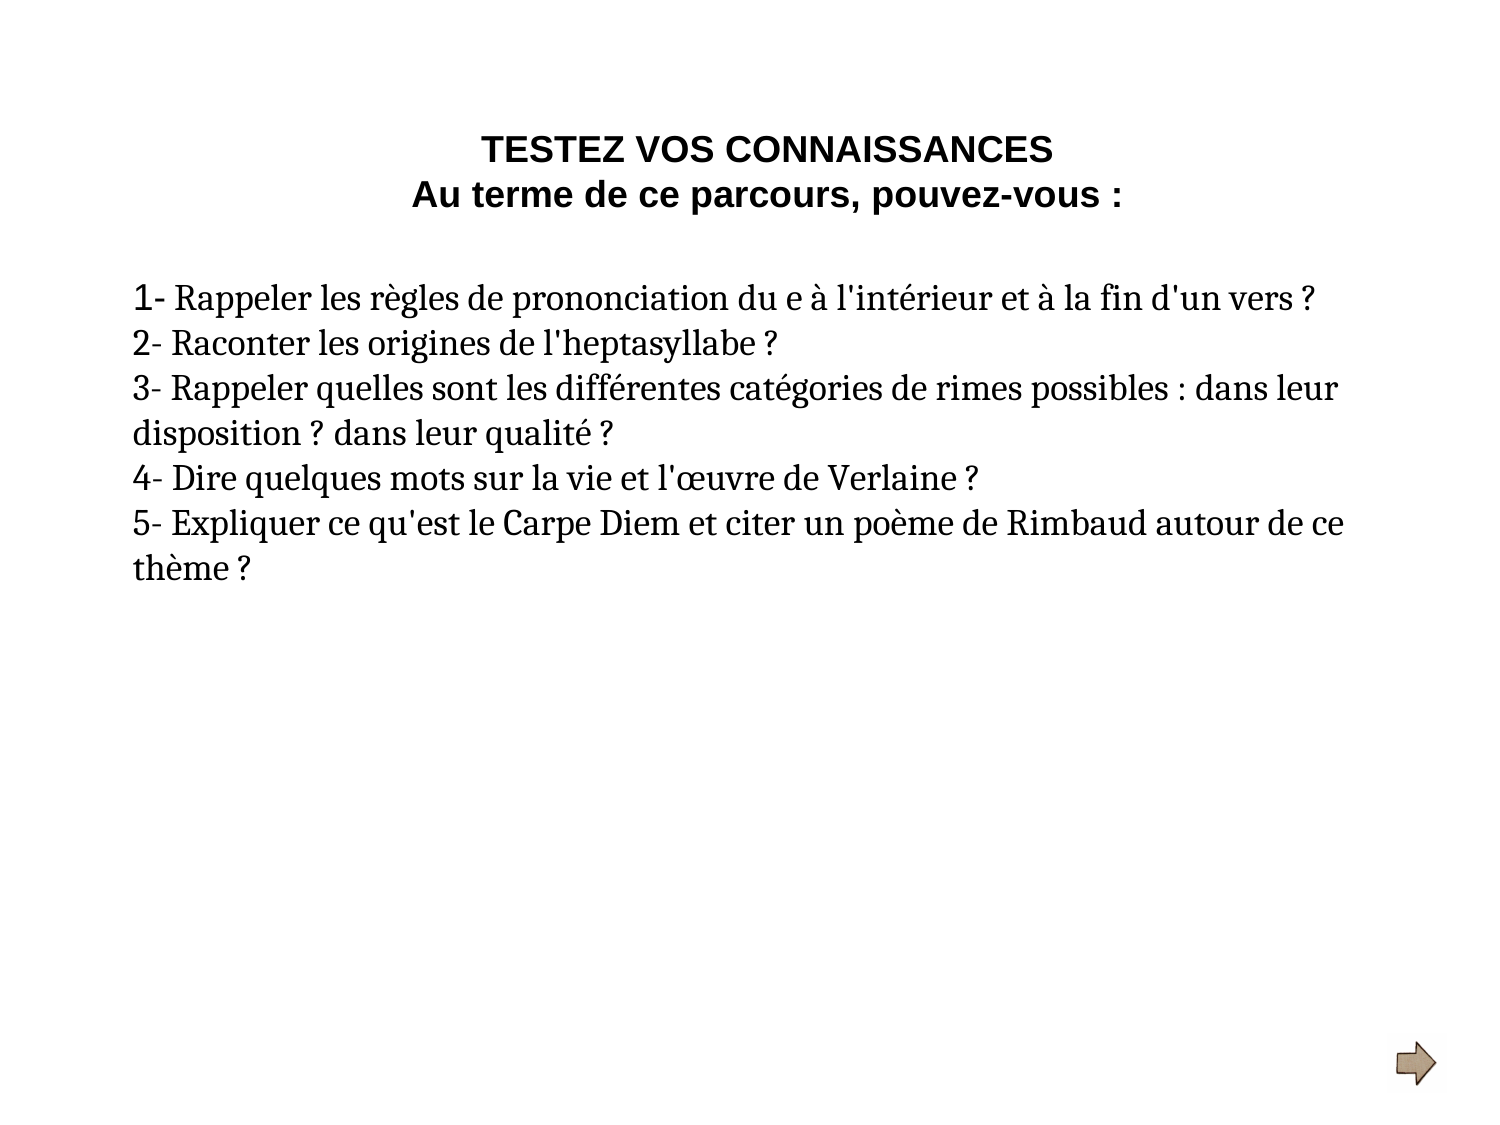

TESTEZ VOS CONNAISSANCES
Au terme de ce parcours, pouvez-vous :
1- Rappeler les règles de prononciation du e à l'intérieur et à la fin d'un vers ?
2- Raconter les origines de l'heptasyllabe ?
3- Rappeler quelles sont les différentes catégories de rimes possibles : dans leur disposition ? dans leur qualité ?
4- Dire quelques mots sur la vie et l'œuvre de Verlaine ?
5- Expliquer ce qu'est le Carpe Diem et citer un poème de Rimbaud autour de ce thème ?